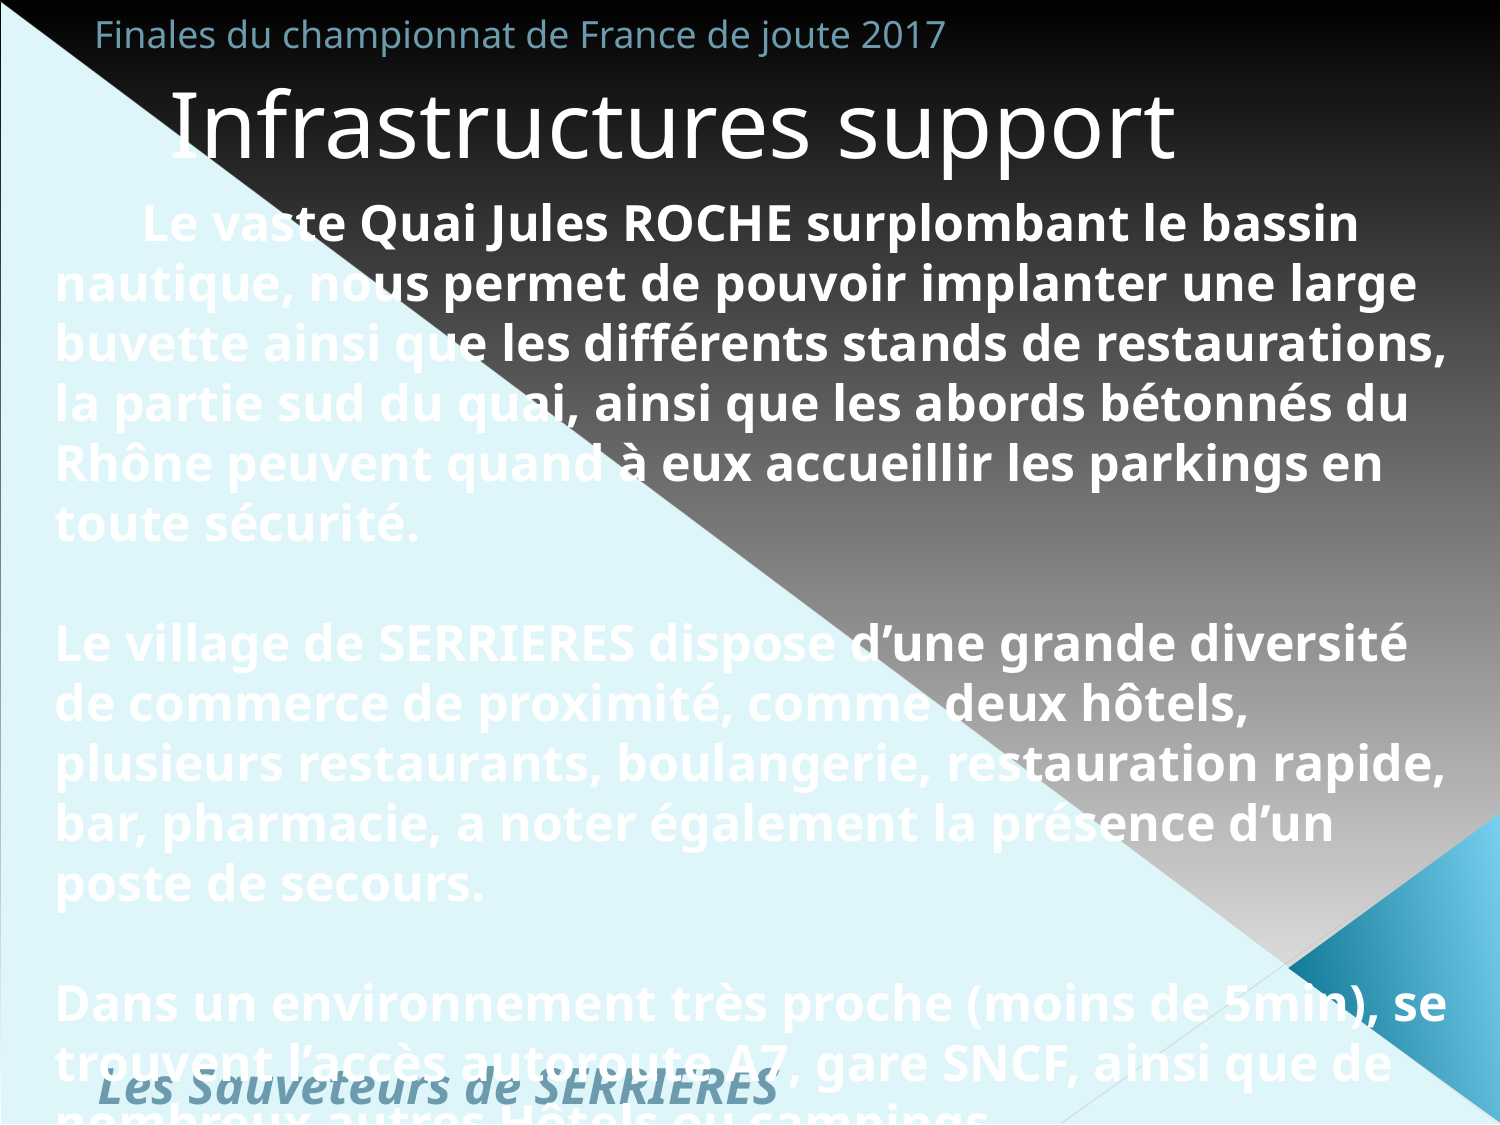

# Finales du championnat de France de joute 2017
Infrastructures support
	 Le vaste Quai Jules ROCHE surplombant le bassin nautique, nous permet de pouvoir implanter une large buvette ainsi que les différents stands de restaurations, la partie sud du quai, ainsi que les abords bétonnés du Rhône peuvent quand à eux accueillir les parkings en toute sécurité.
Le village de SERRIERES dispose d’une grande diversité de commerce de proximité, comme deux hôtels, plusieurs restaurants, boulangerie, restauration rapide, bar, pharmacie, a noter également la présence d’un poste de secours.
Dans un environnement très proche (moins de 5min), se trouvent l’accès autoroute A7, gare SNCF, ainsi que de nombreux autres Hôtels ou campings.
Les Sauveteurs de SERRIERES